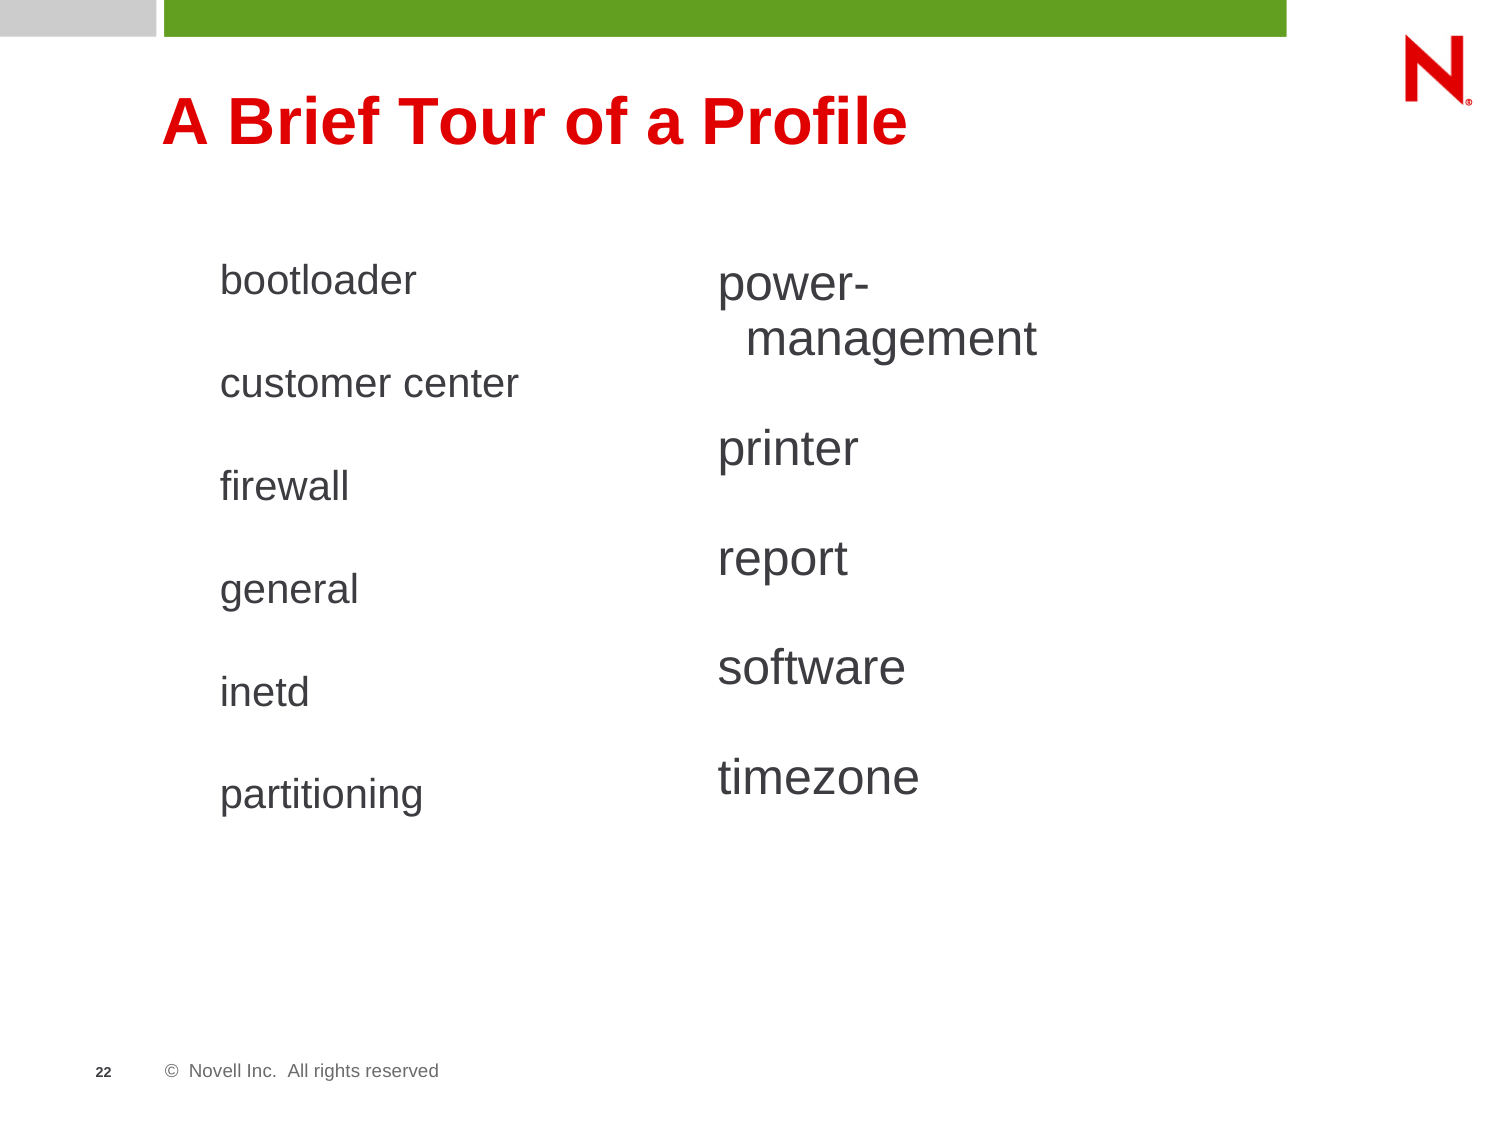

# A Brief Tour of a Profile
bootloader
customer center
firewall
general
inetd
partitioning
power-management
printer
report
software
timezone